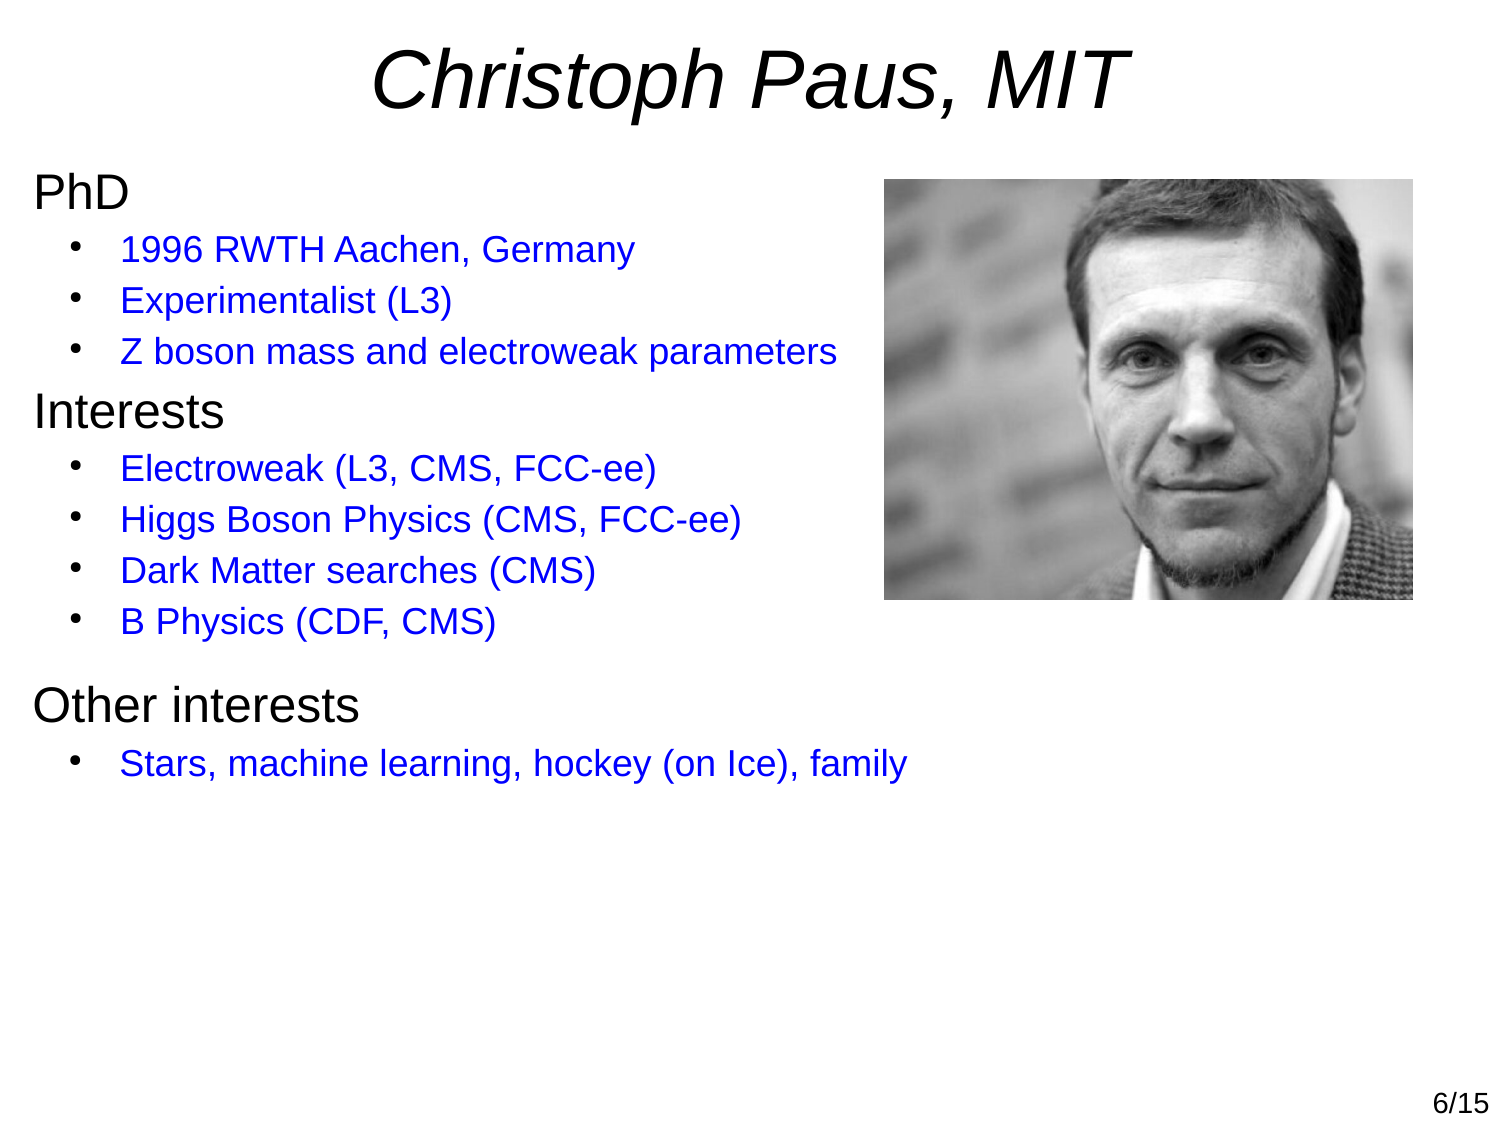

Christoph Paus, MIT
# PhD
1996 RWTH Aachen, Germany
Experimentalist (L3)
Z boson mass and electroweak parameters
Interests
Electroweak (L3, CMS, FCC-ee)
Higgs Boson Physics (CMS, FCC-ee)
Dark Matter searches (CMS)
B Physics (CDF, CMS)
Other interests
Stars, machine learning, hockey (on Ice), family